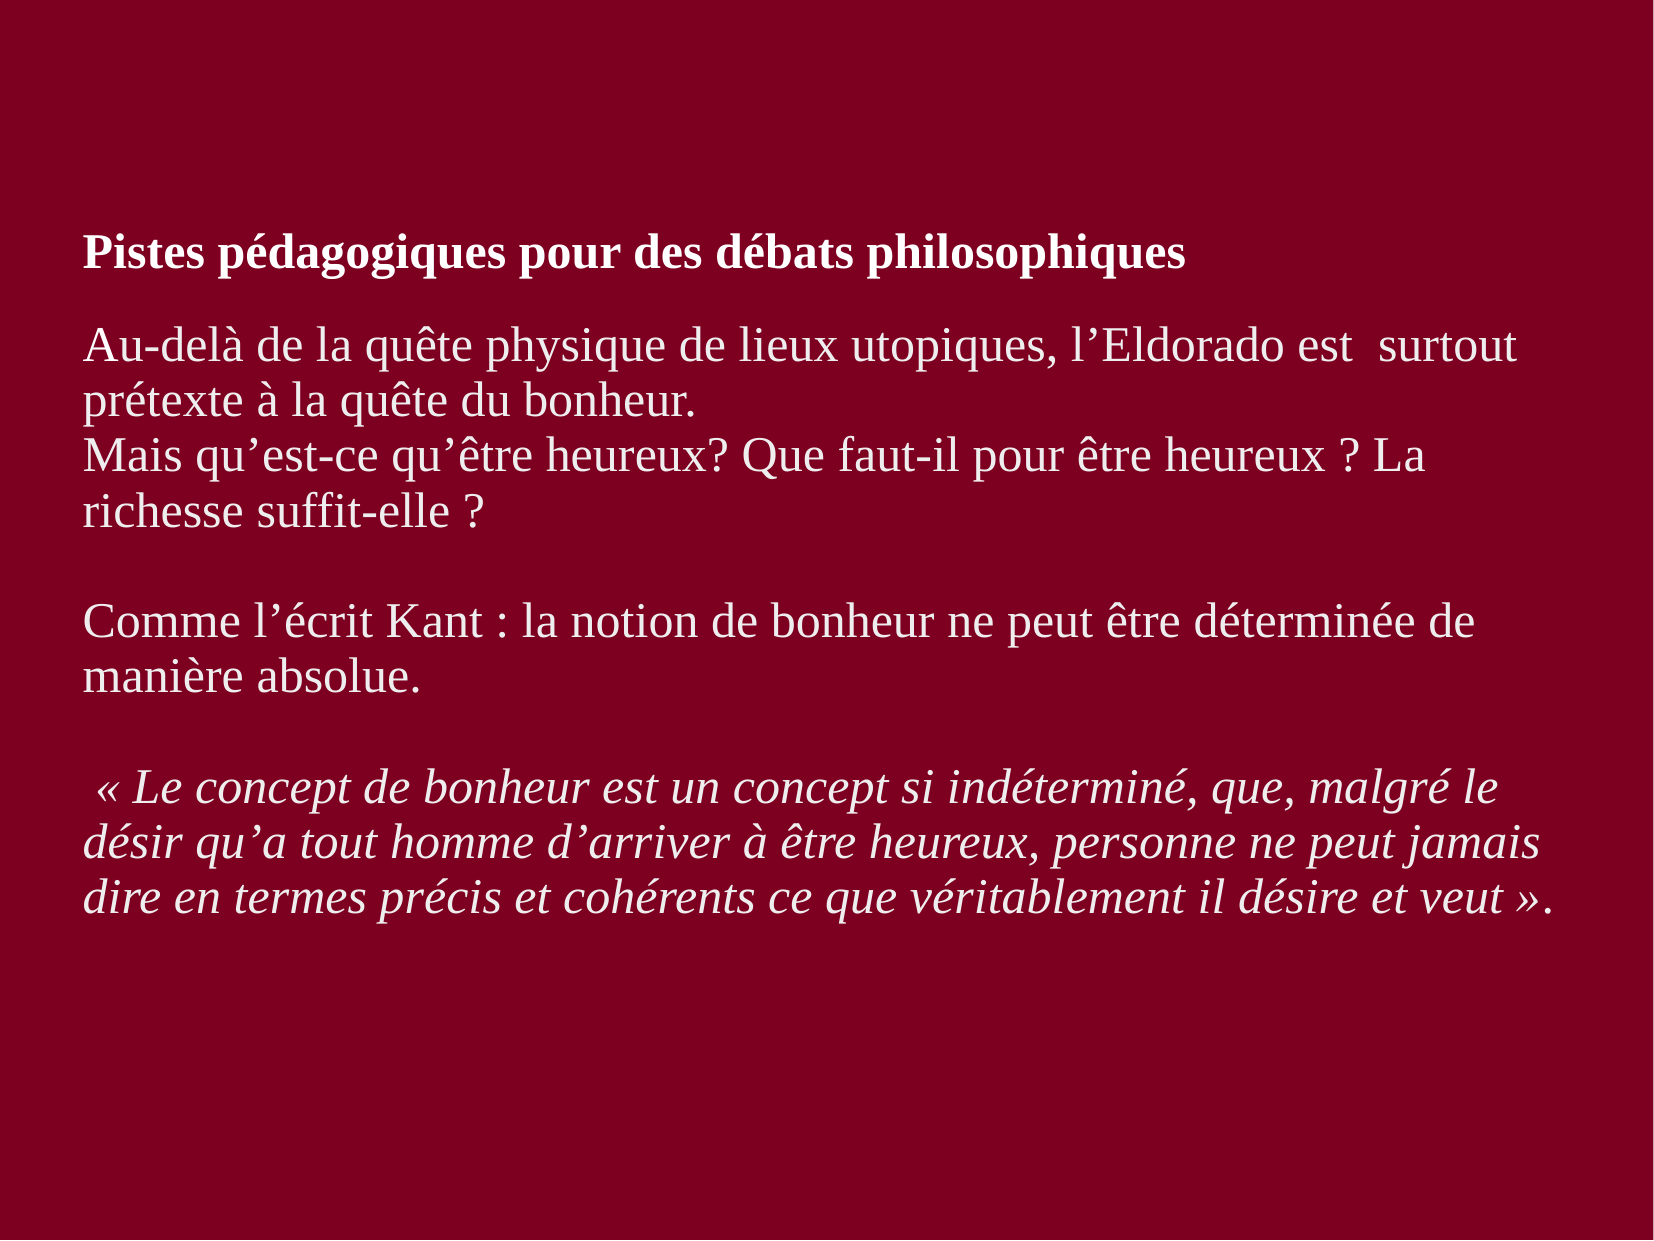

# Pistes pédagogiques pour des débats philosophiques
Au-delà de la quête physique de lieux utopiques, l’Eldorado est surtout prétexte à la quête du bonheur.
Mais qu’est-ce qu’être heureux? Que faut-il pour être heureux ? La richesse suffit-elle ?
Comme l’écrit Kant : la notion de bonheur ne peut être déterminée de manière absolue.
 « Le concept de bonheur est un concept si indéterminé, que, malgré le désir qu’a tout homme d’arriver à être heureux, personne ne peut jamais dire en termes précis et cohérents ce que véritablement il désire et veut ».